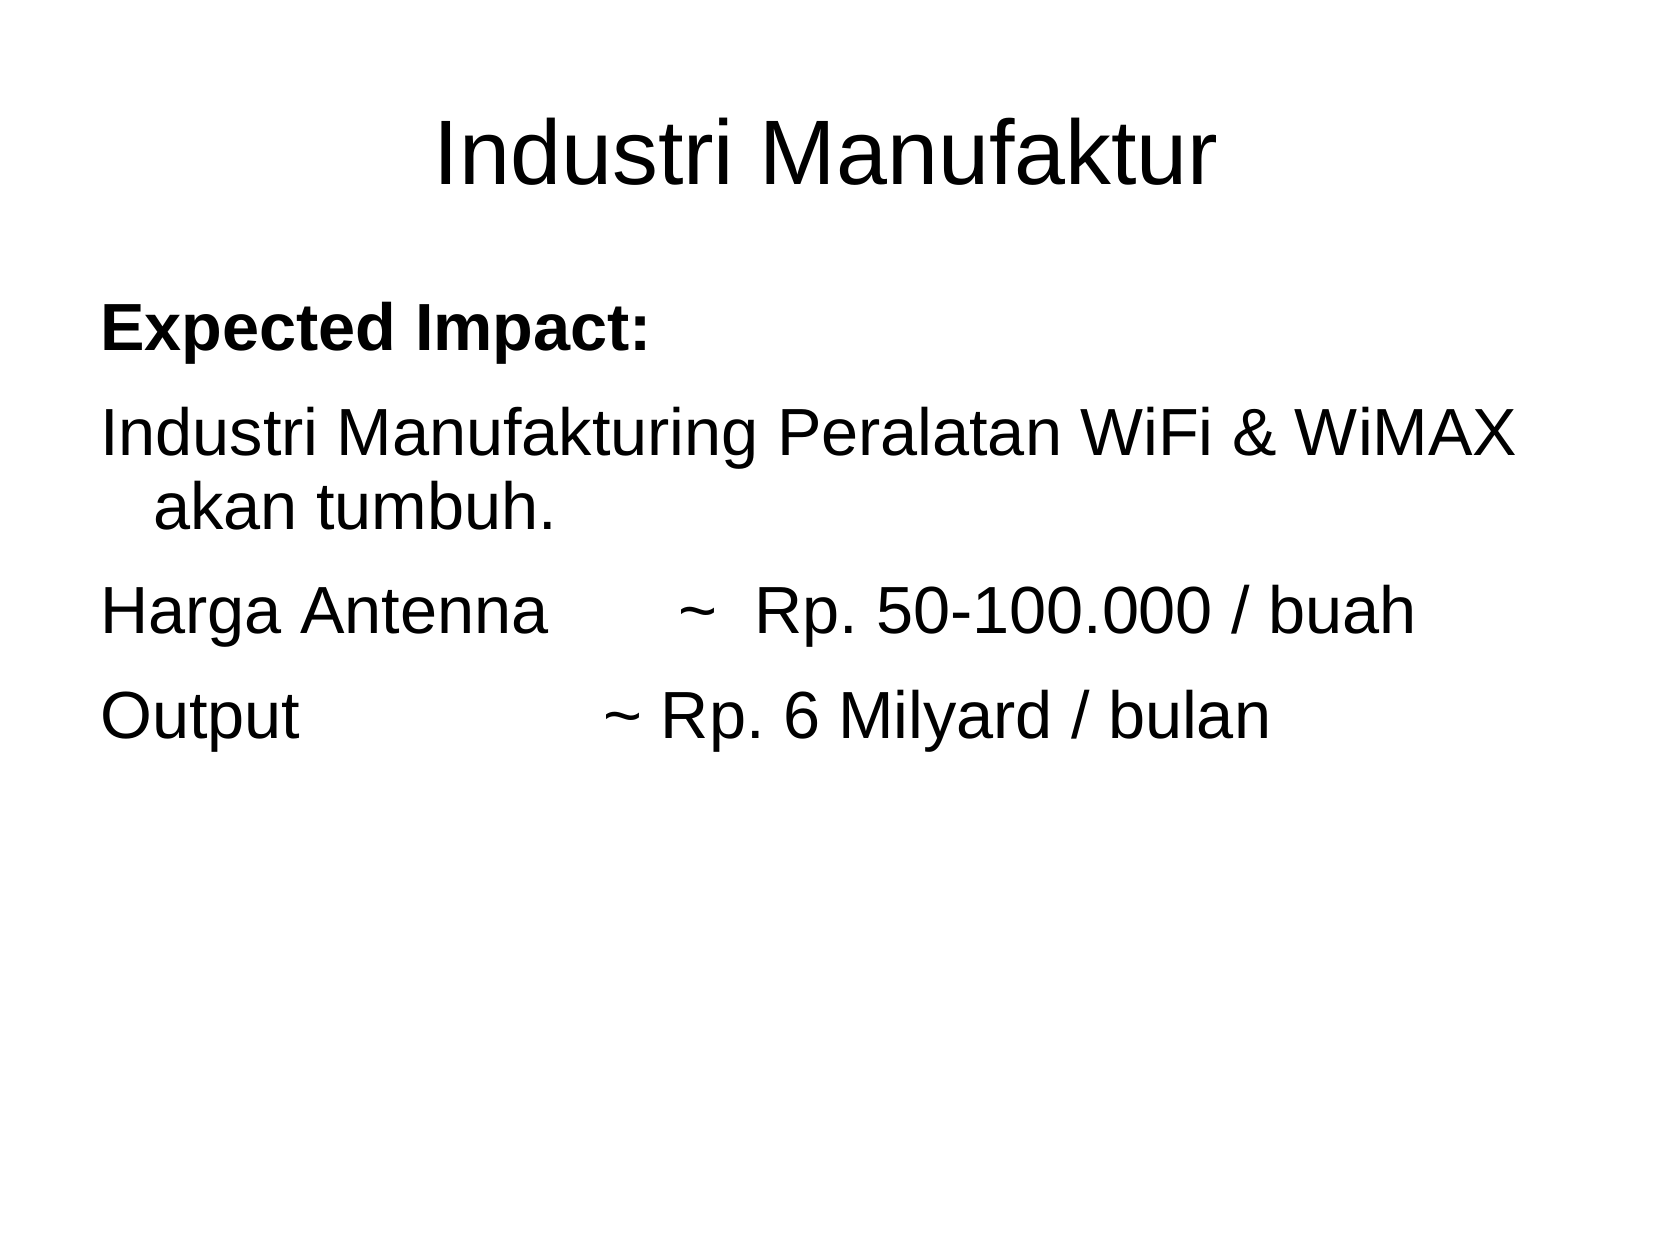

# Industri Manufaktur
Expected Impact:
Industri Manufakturing Peralatan WiFi & WiMAX akan tumbuh.
Harga Antenna		~ Rp. 50-100.000 / buah
Output					~ Rp. 6 Milyard / bulan